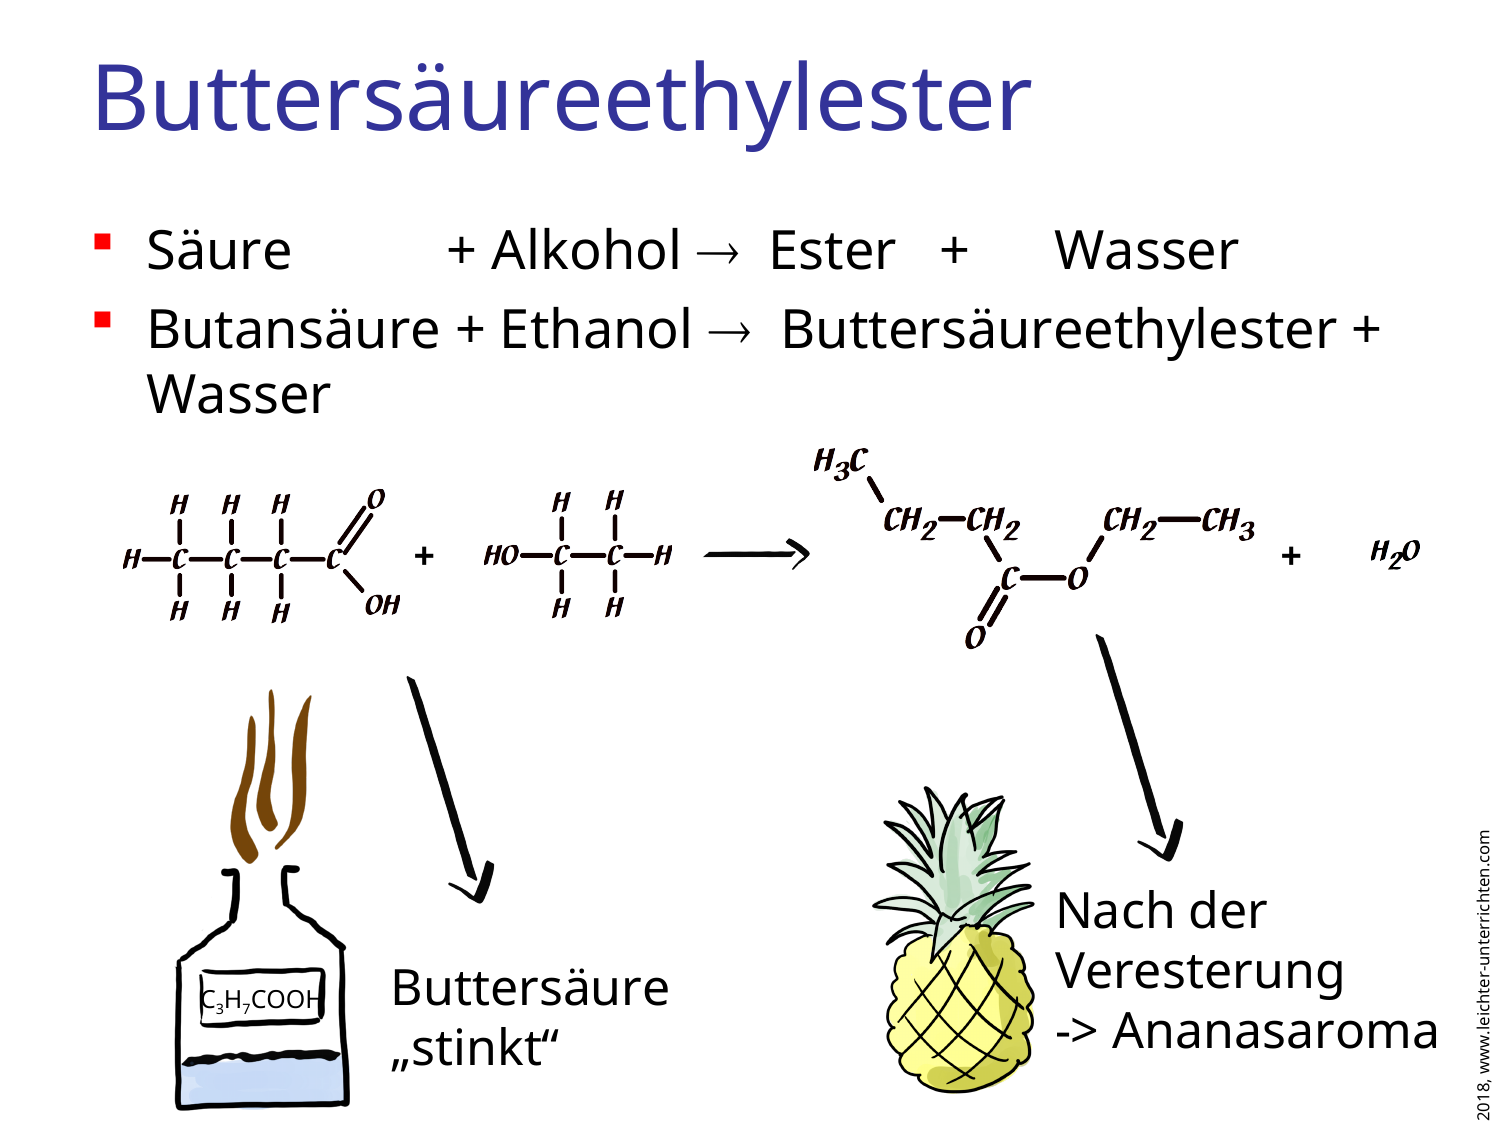

# Buttersäureethylester
Säure + Alkohol  Ester + Wasser
Butansäure + Ethanol  Buttersäureethylester + Wasser
+
+
Nach der
Veresterung
-> Ananasaroma
Buttersäure
„stinkt“
C3H7COOH